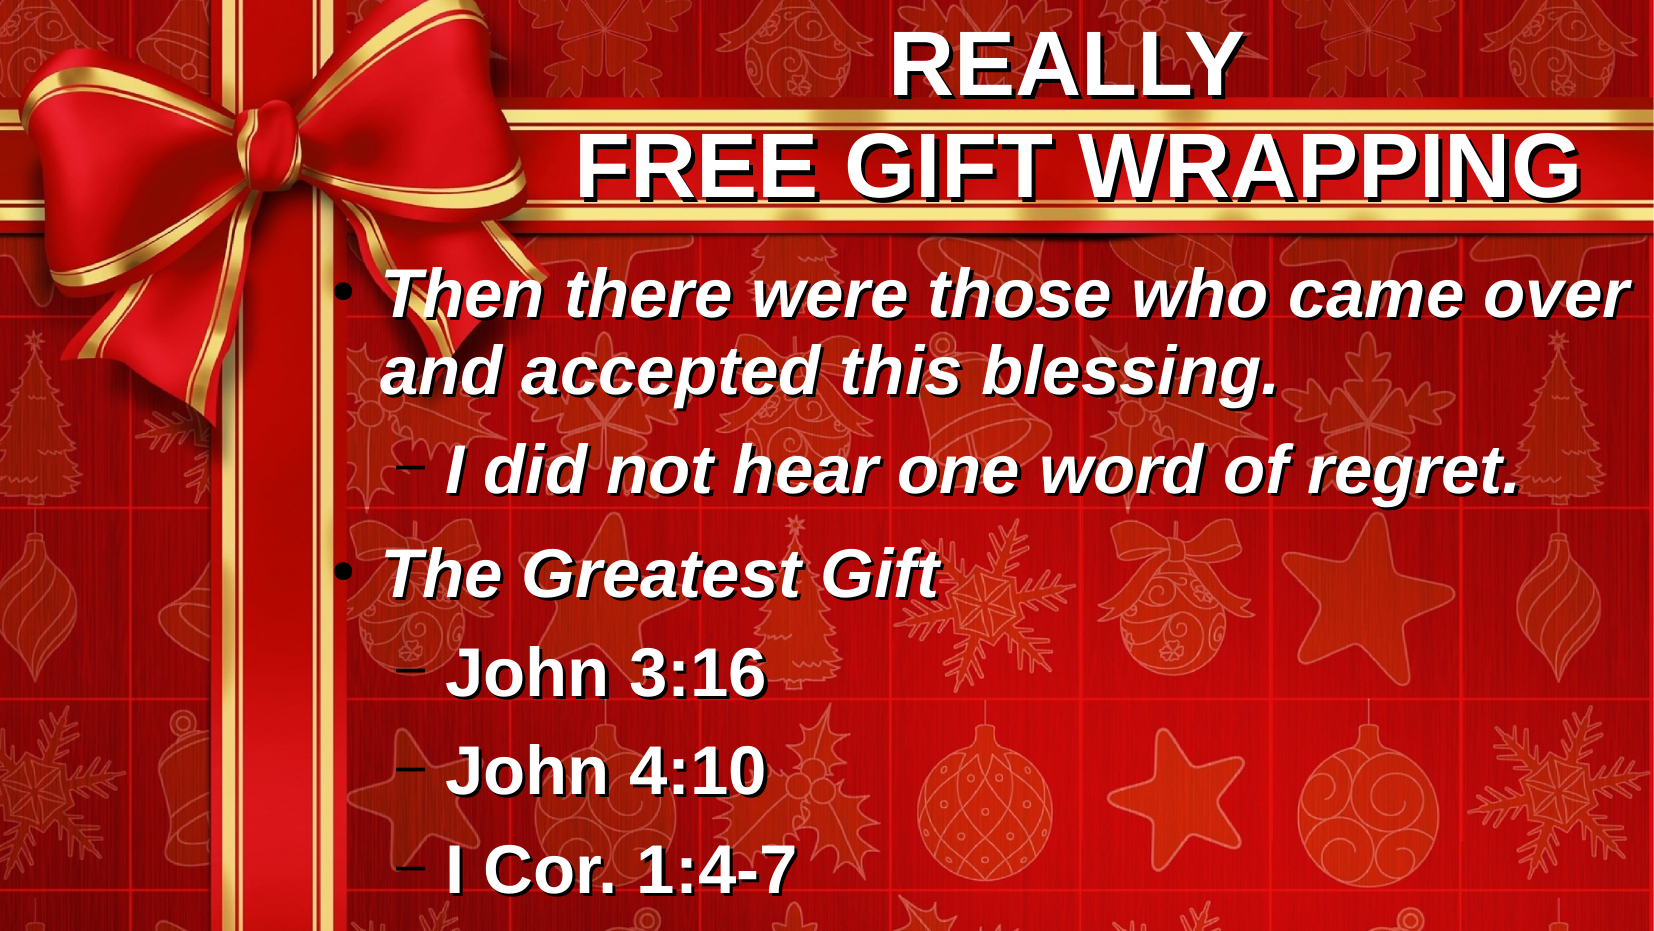

# REALLY FREE GIFT WRAPPING
Then there were those who came over and accepted this blessing.
I did not hear one word of regret.
The Greatest Gift
John 3:16
John 4:10
I Cor. 1:4-7